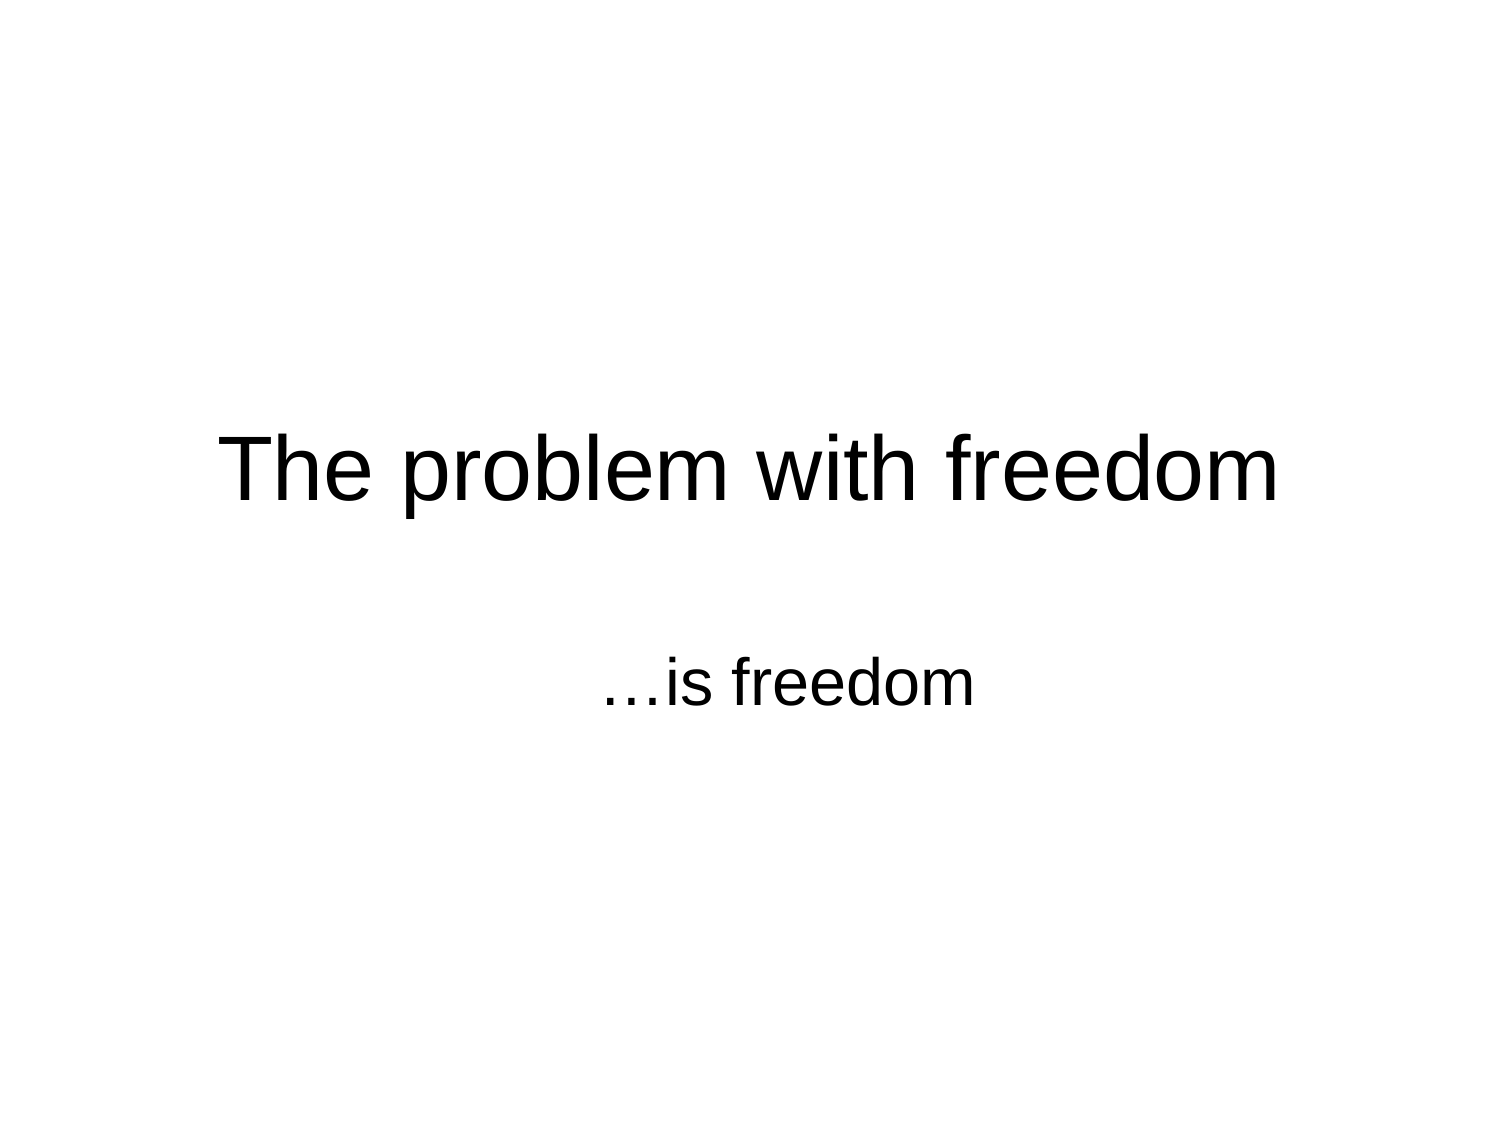

# The problem with freedom
…is freedom